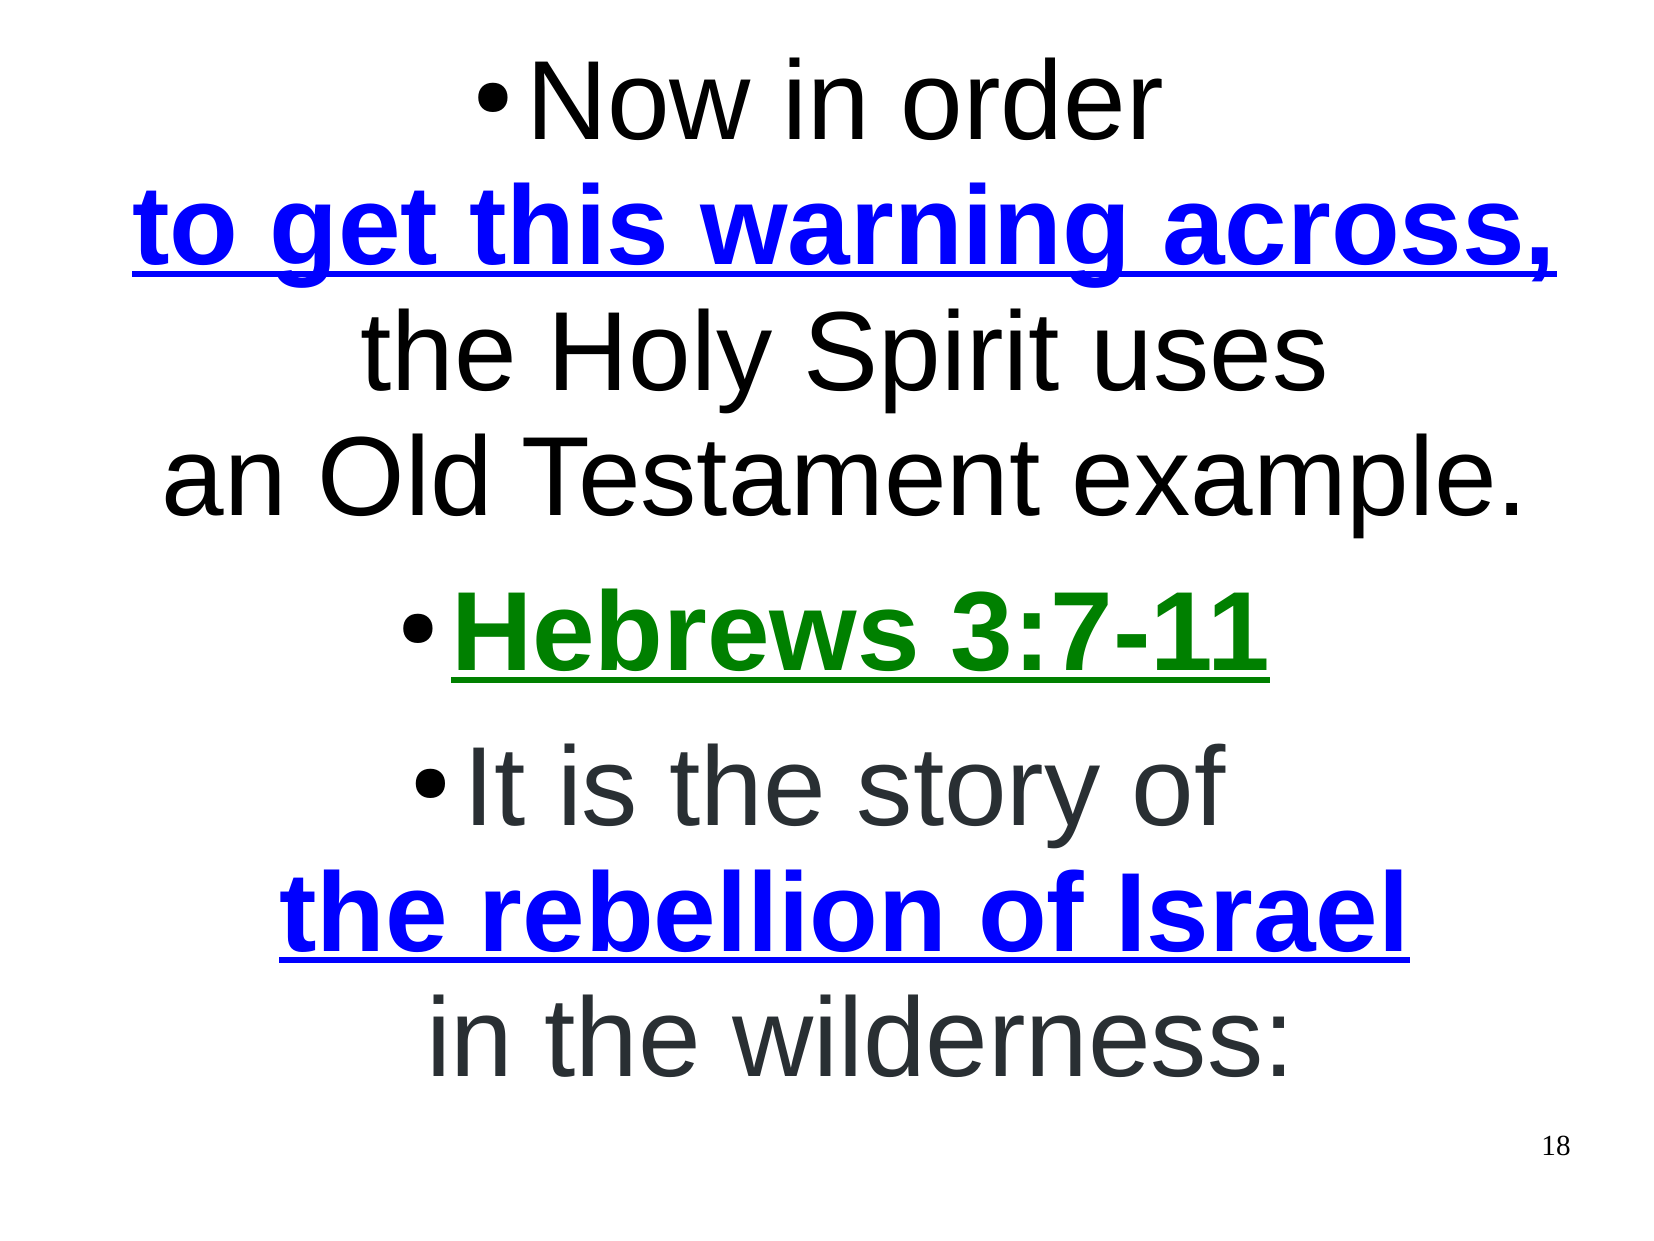

# Now in order to get this warning across, the Holy Spirit uses an Old Testament example.
Hebrews 3:7-11
It is the story of
the rebellion of Israel
in the wilderness:
18